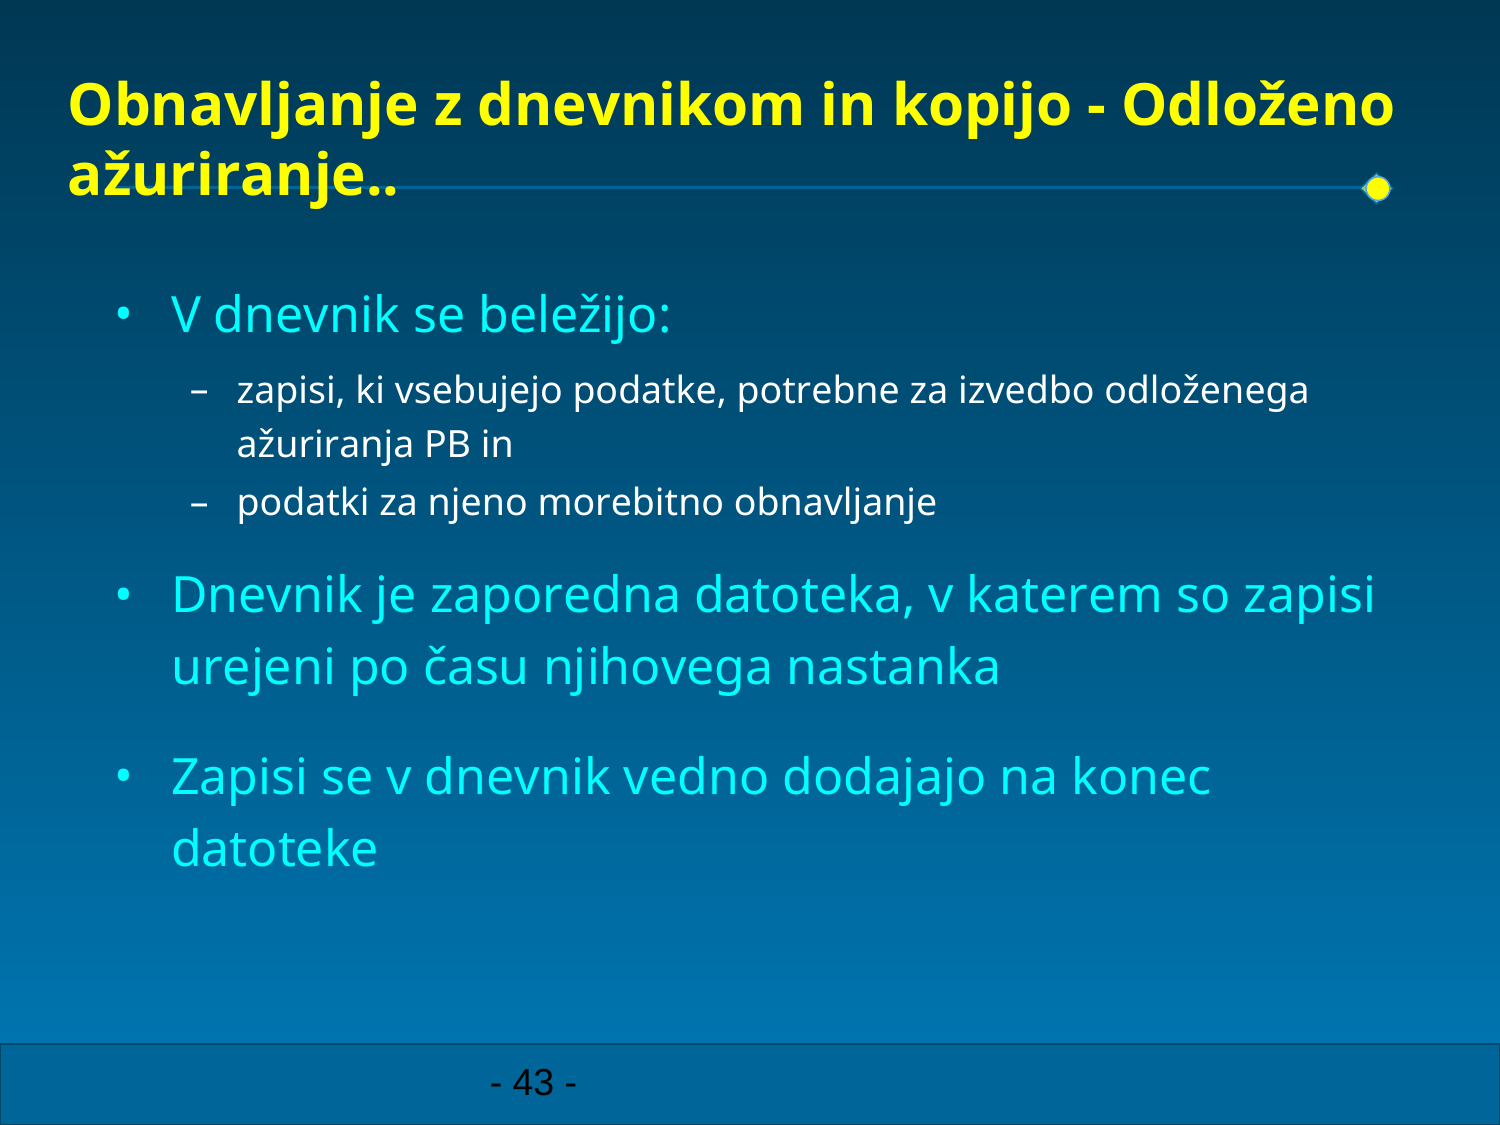

# Obnavljanje z dnevnikom in kopijo - Odloženo ažuriranje..
V dnevnik se beležijo:
zapisi, ki vsebujejo podatke, potrebne za izvedbo odloženega ažuriranja PB in
podatki za njeno morebitno obnavljanje
Dnevnik je zaporedna datoteka, v katerem so zapisi urejeni po času njihovega nastanka
Zapisi se v dnevnik vedno dodajajo na konec datoteke